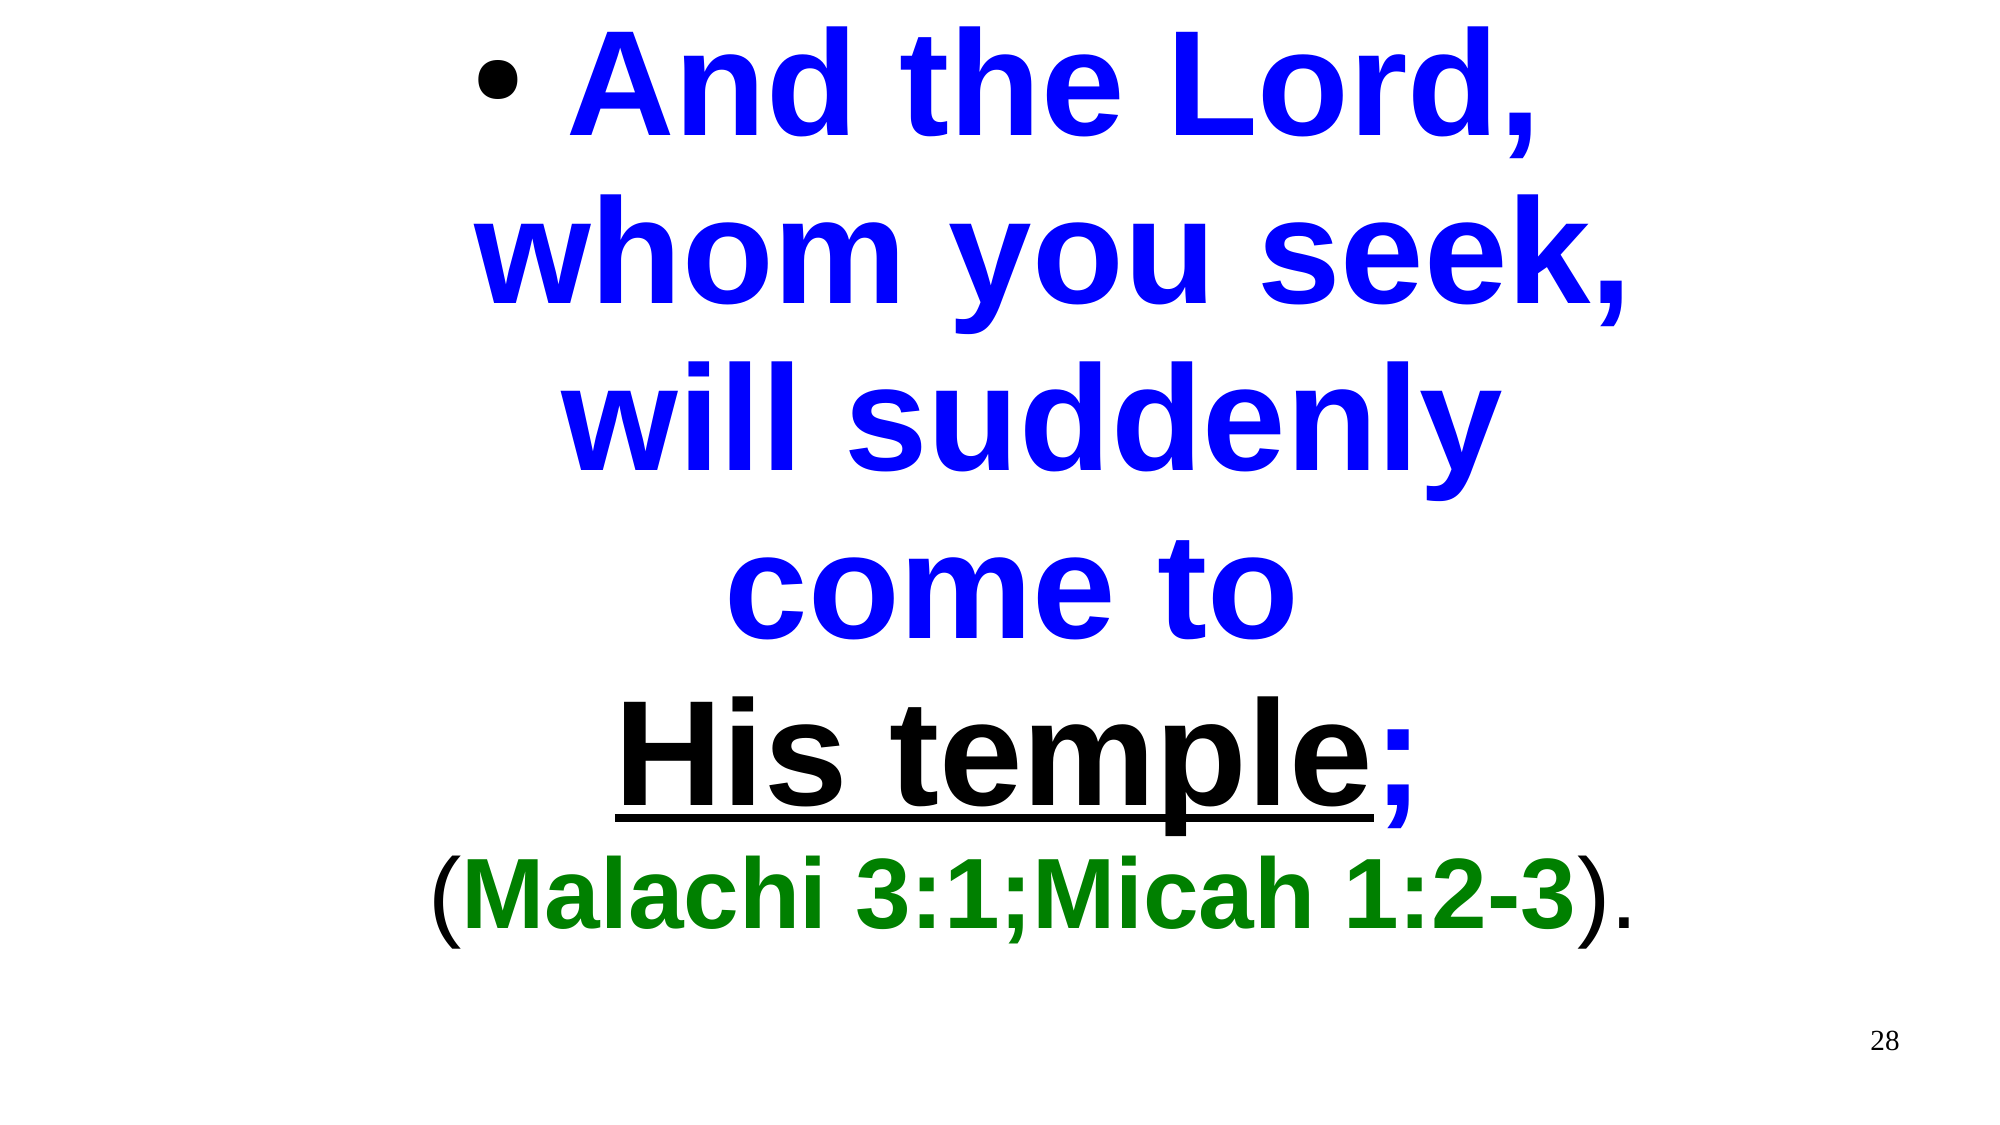

# And the Lord, whom you seek, will suddenly come to His temple; (Malachi 3:1;Micah 1:2-3).
28